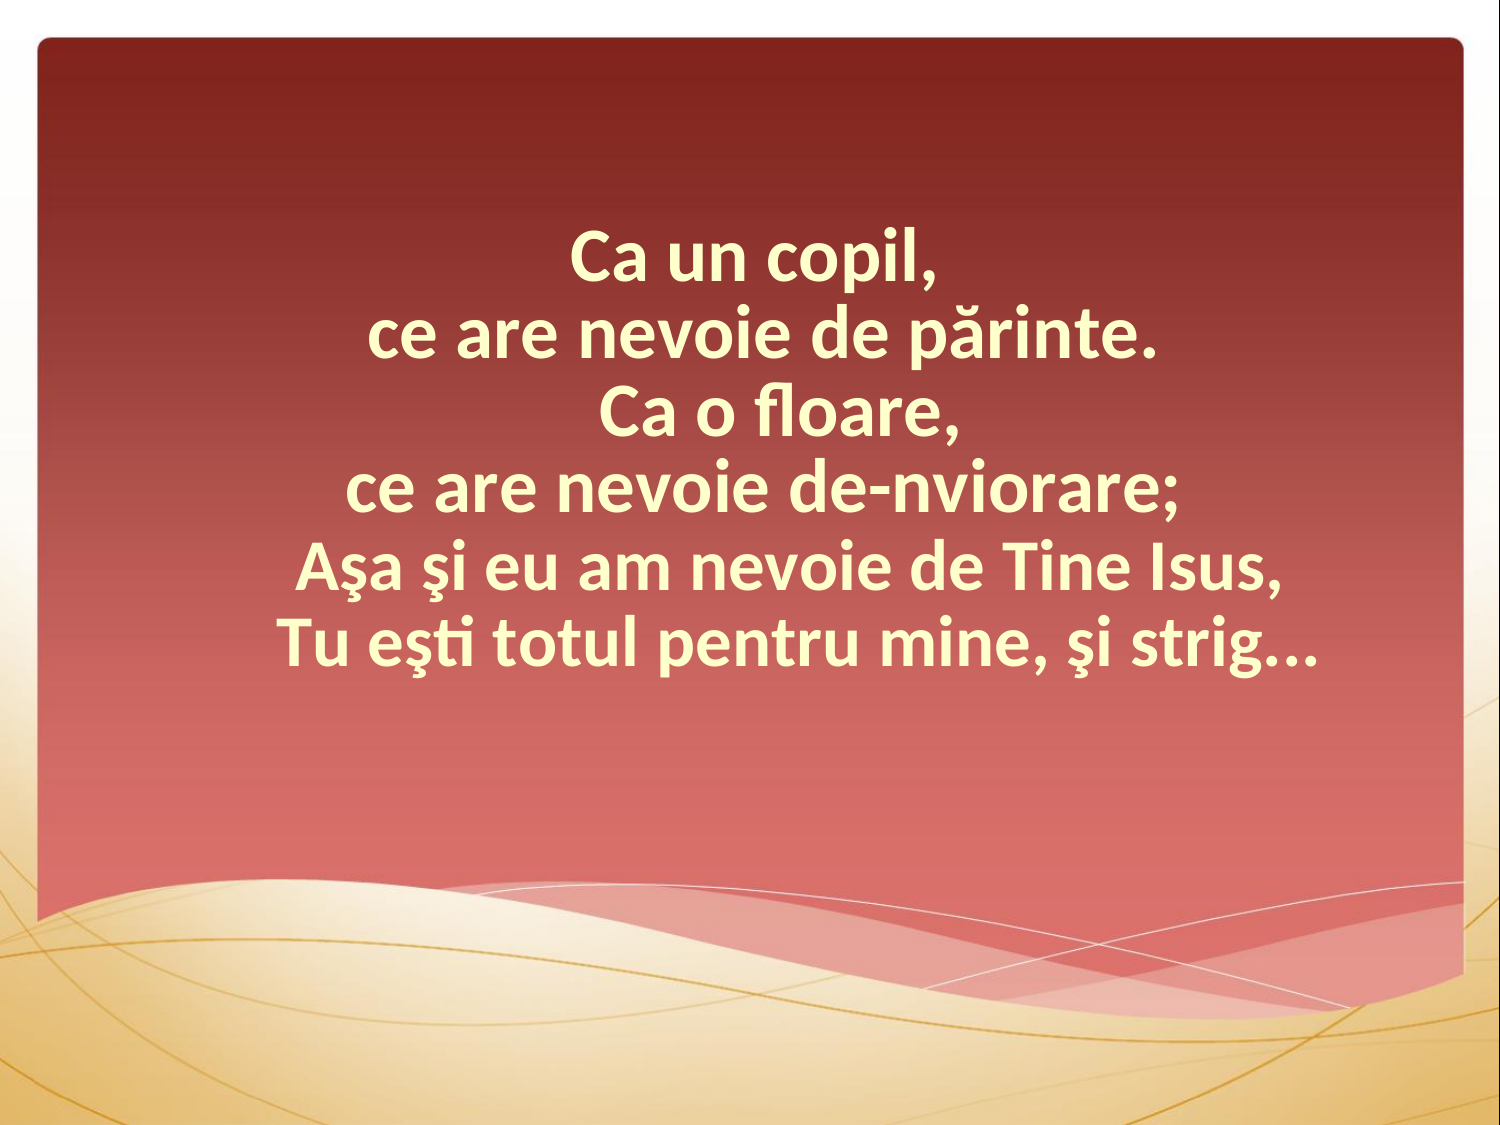

# Ca un copil, ce are nevoie de părinte. Ca o floare, ce are nevoie de-nviorare; Aşa şi eu am nevoie de Tine Isus, Tu eşti totul pentru mine, şi strig...